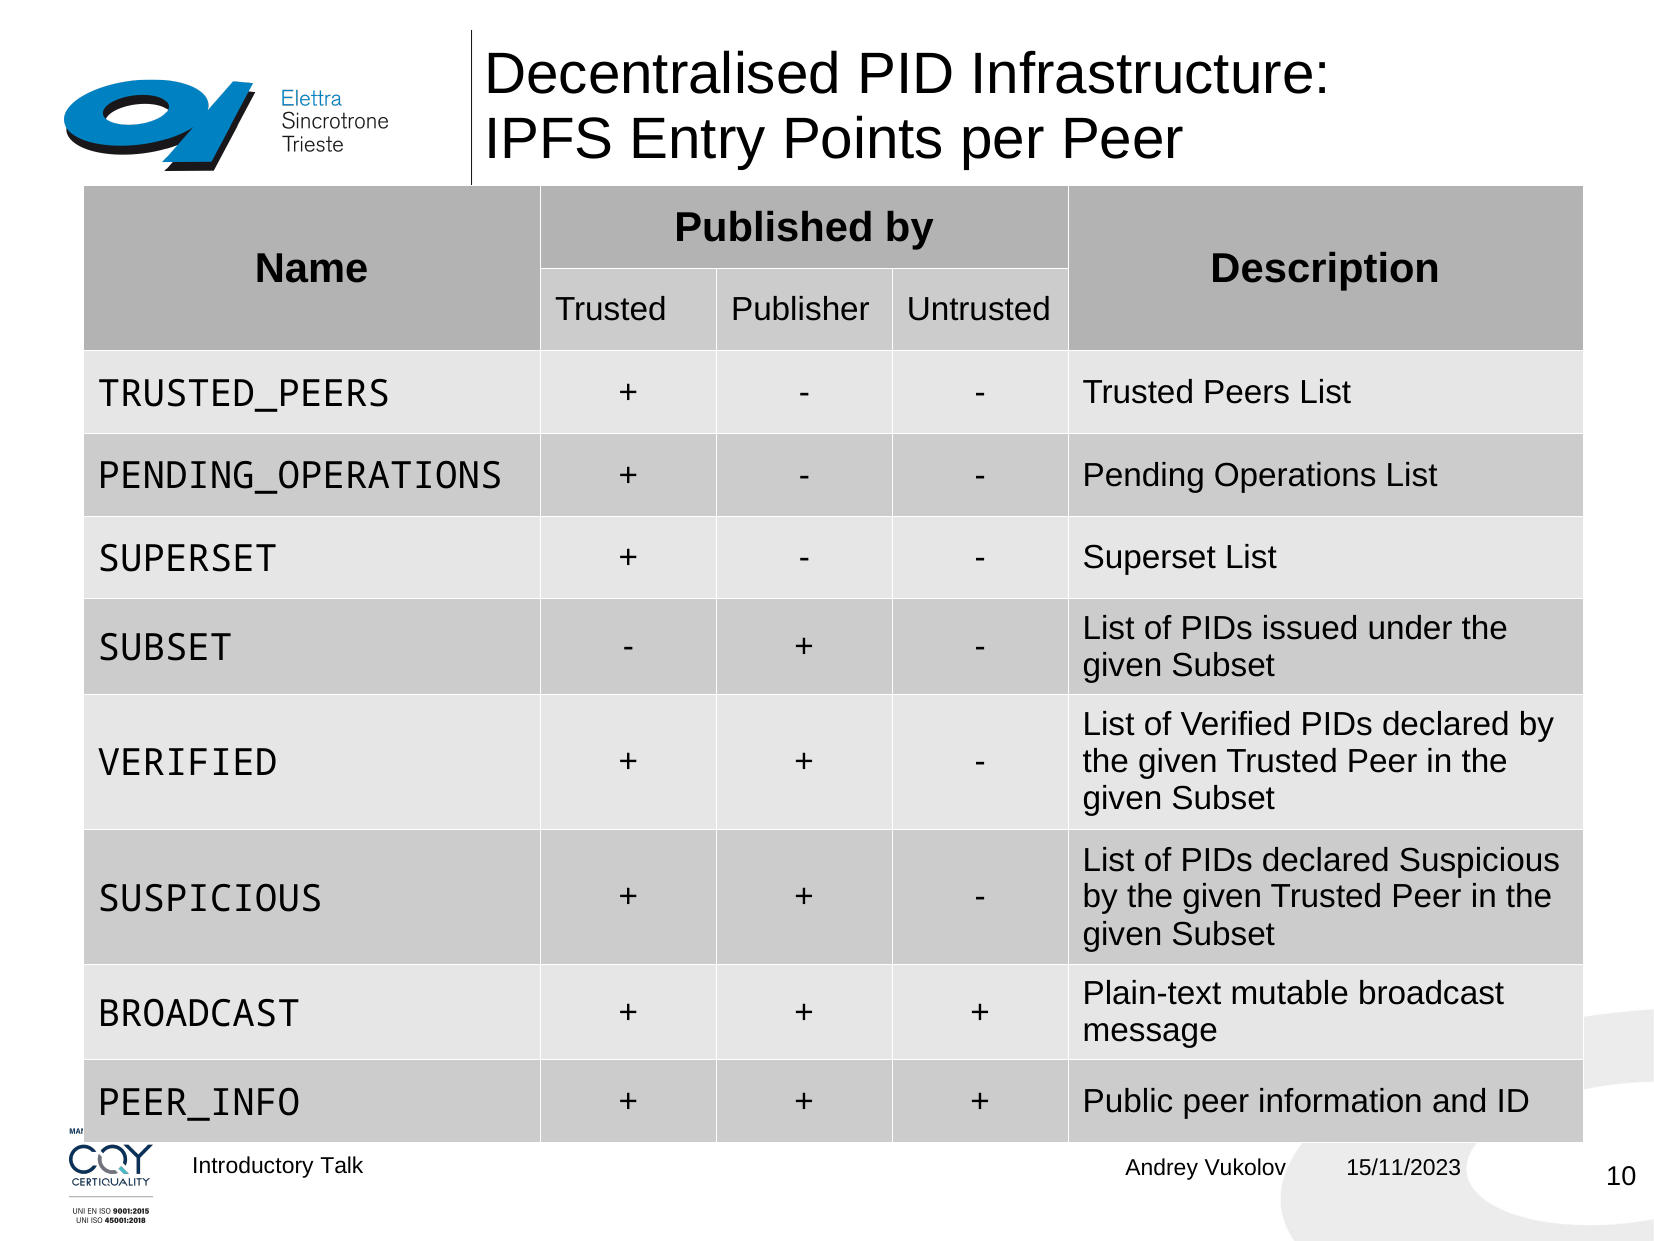

# Decentralised PID Infrastructure: IPFS Entry Points per Peer
| Name | Published by | | | Description |
| --- | --- | --- | --- | --- |
| | Trusted | Publisher | Untrusted | |
| TRUSTED\_PEERS | + | - | - | Trusted Peers List |
| PENDING\_OPERATIONS | + | - | - | Pending Operations List |
| SUPERSET | + | - | - | Superset List |
| SUBSET | - | + | - | List of PIDs issued under the given Subset |
| VERIFIED | + | + | - | List of Verified PIDs declared by the given Trusted Peer in the given Subset |
| SUSPICIOUS | + | + | - | List of PIDs declared Suspicious by the given Trusted Peer in the given Subset |
| BROADCAST | + | + | + | Plain-text mutable broadcast message |
| PEER\_INFO | + | + | + | Public peer information and ID |